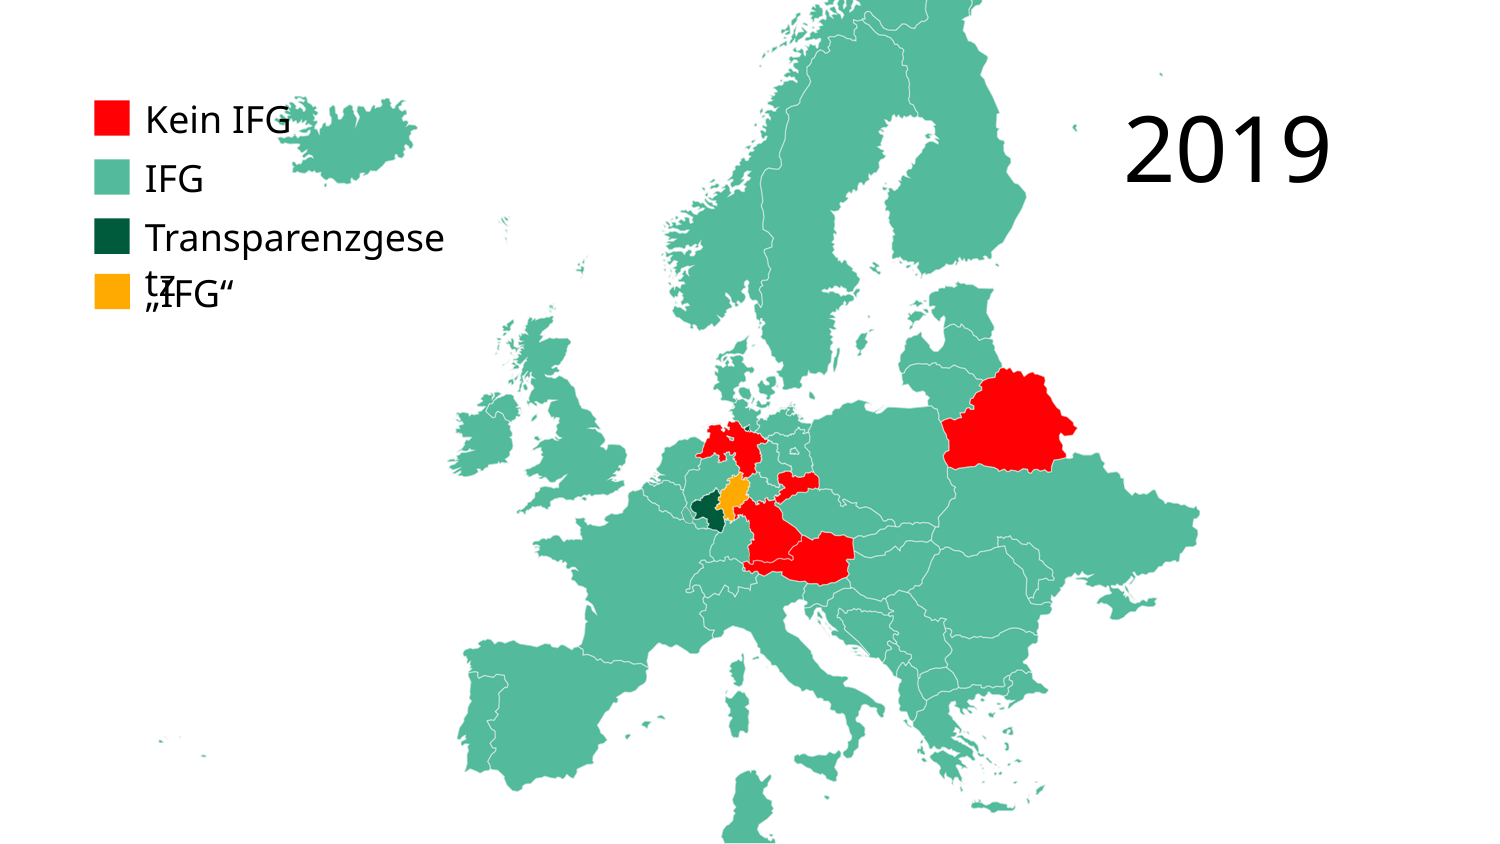

# 2019
Kein IFG
IFG
Transparenzgesetz
„IFG“